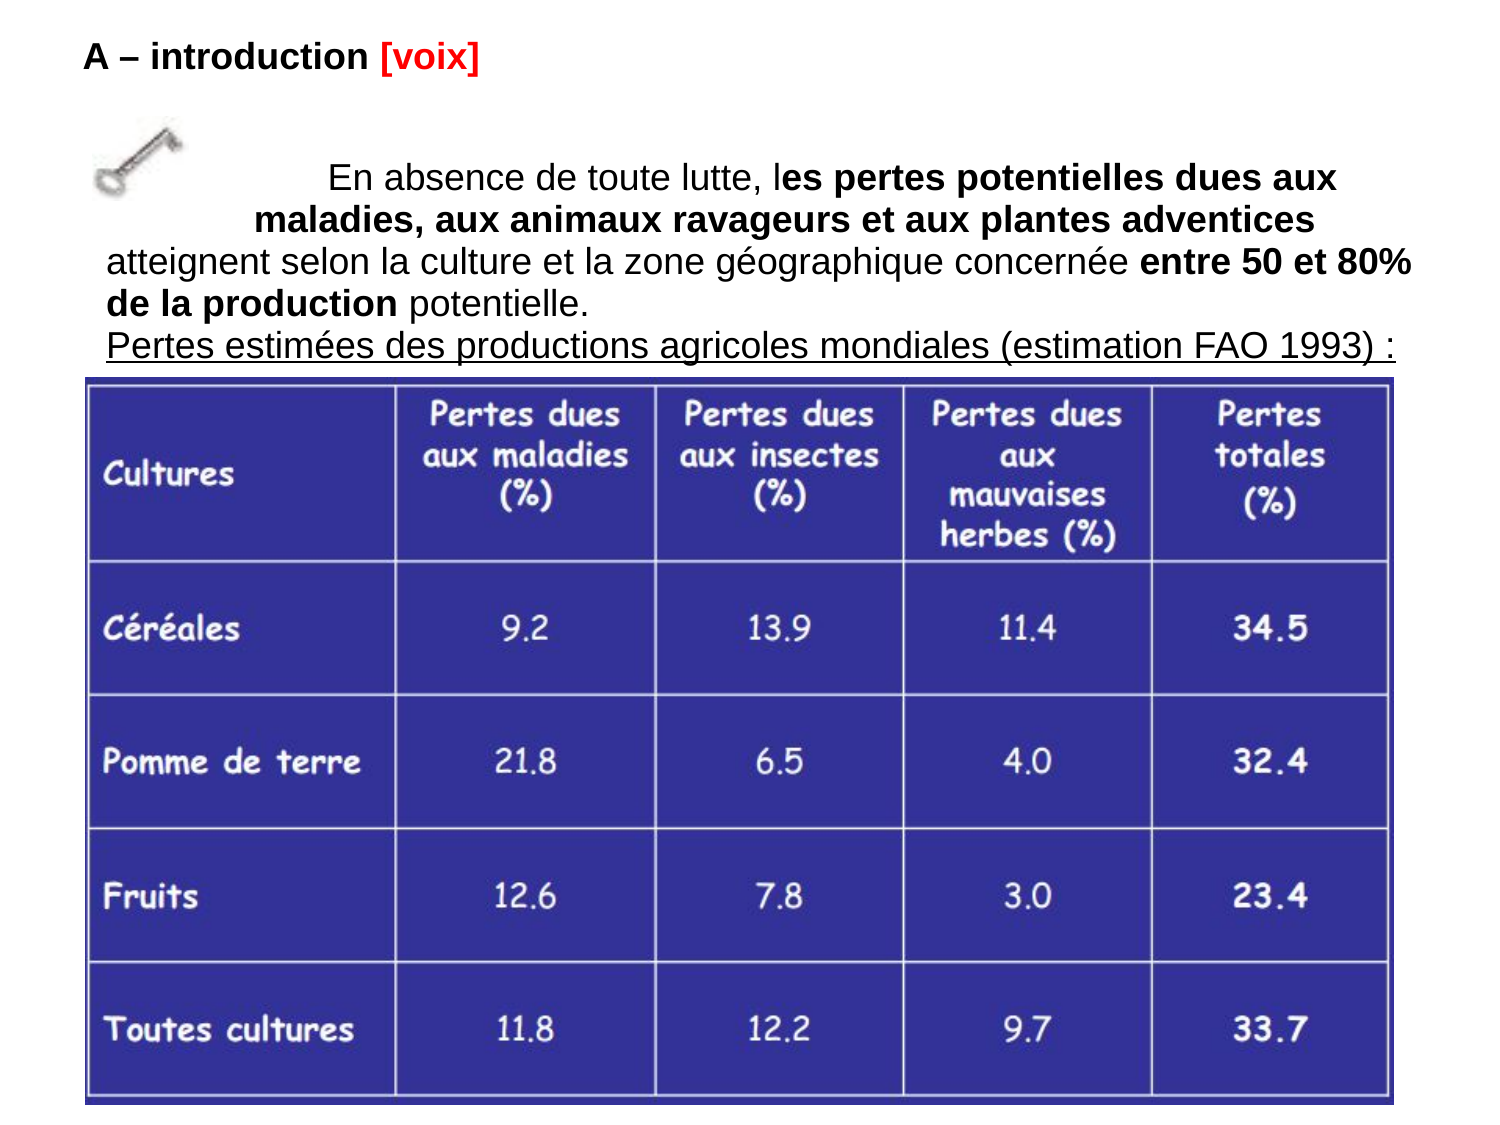

A – introduction [voix]
# En absence de toute lutte, les pertes potentielles dues aux 				maladies, aux animaux ravageurs et aux plantes adventices atteignent selon la culture et la zone géographique concernée entre 50 et 80% de la production potentielle.
Pertes estimées des productions agricoles mondiales (estimation FAO 1993) :